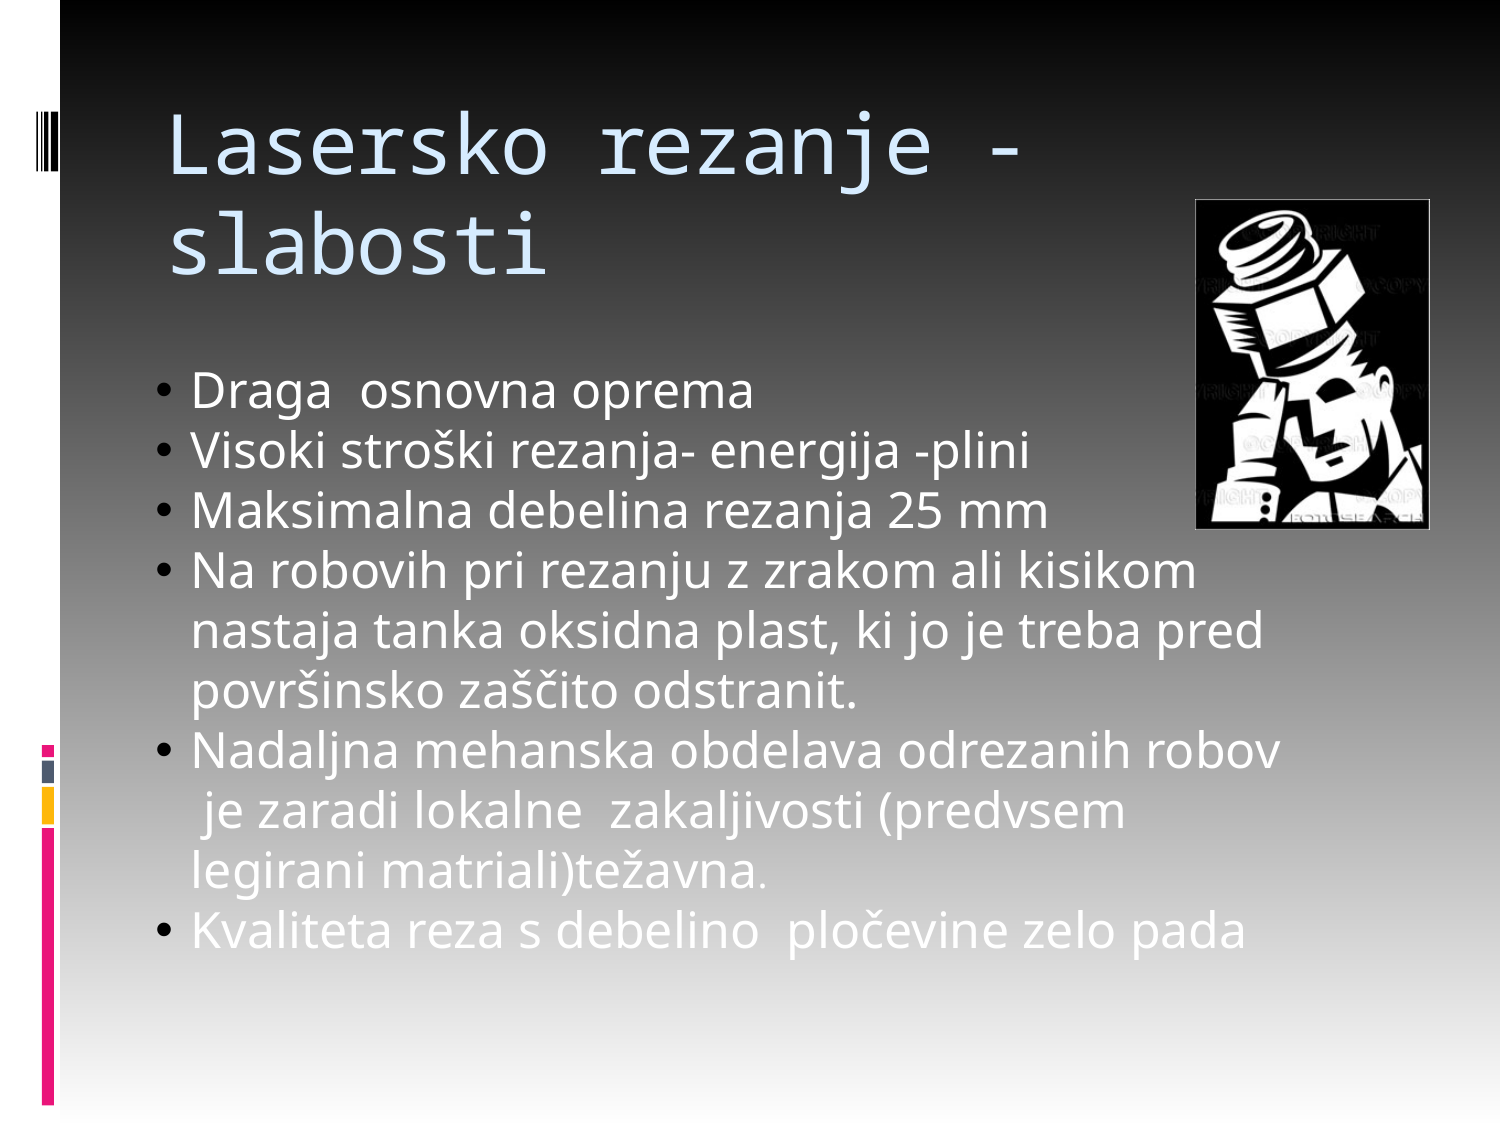

# Lasersko rezanje - slabosti
Draga osnovna oprema
Visoki stroški rezanja- energija -plini
Maksimalna debelina rezanja 25 mm
Na robovih pri rezanju z zrakom ali kisikom nastaja tanka oksidna plast, ki jo je treba pred površinsko zaščito odstranit.
Nadaljna mehanska obdelava odrezanih robov je zaradi lokalne zakaljivosti (predvsem legirani matriali)težavna.
Kvaliteta reza s debelino pločevine zelo pada